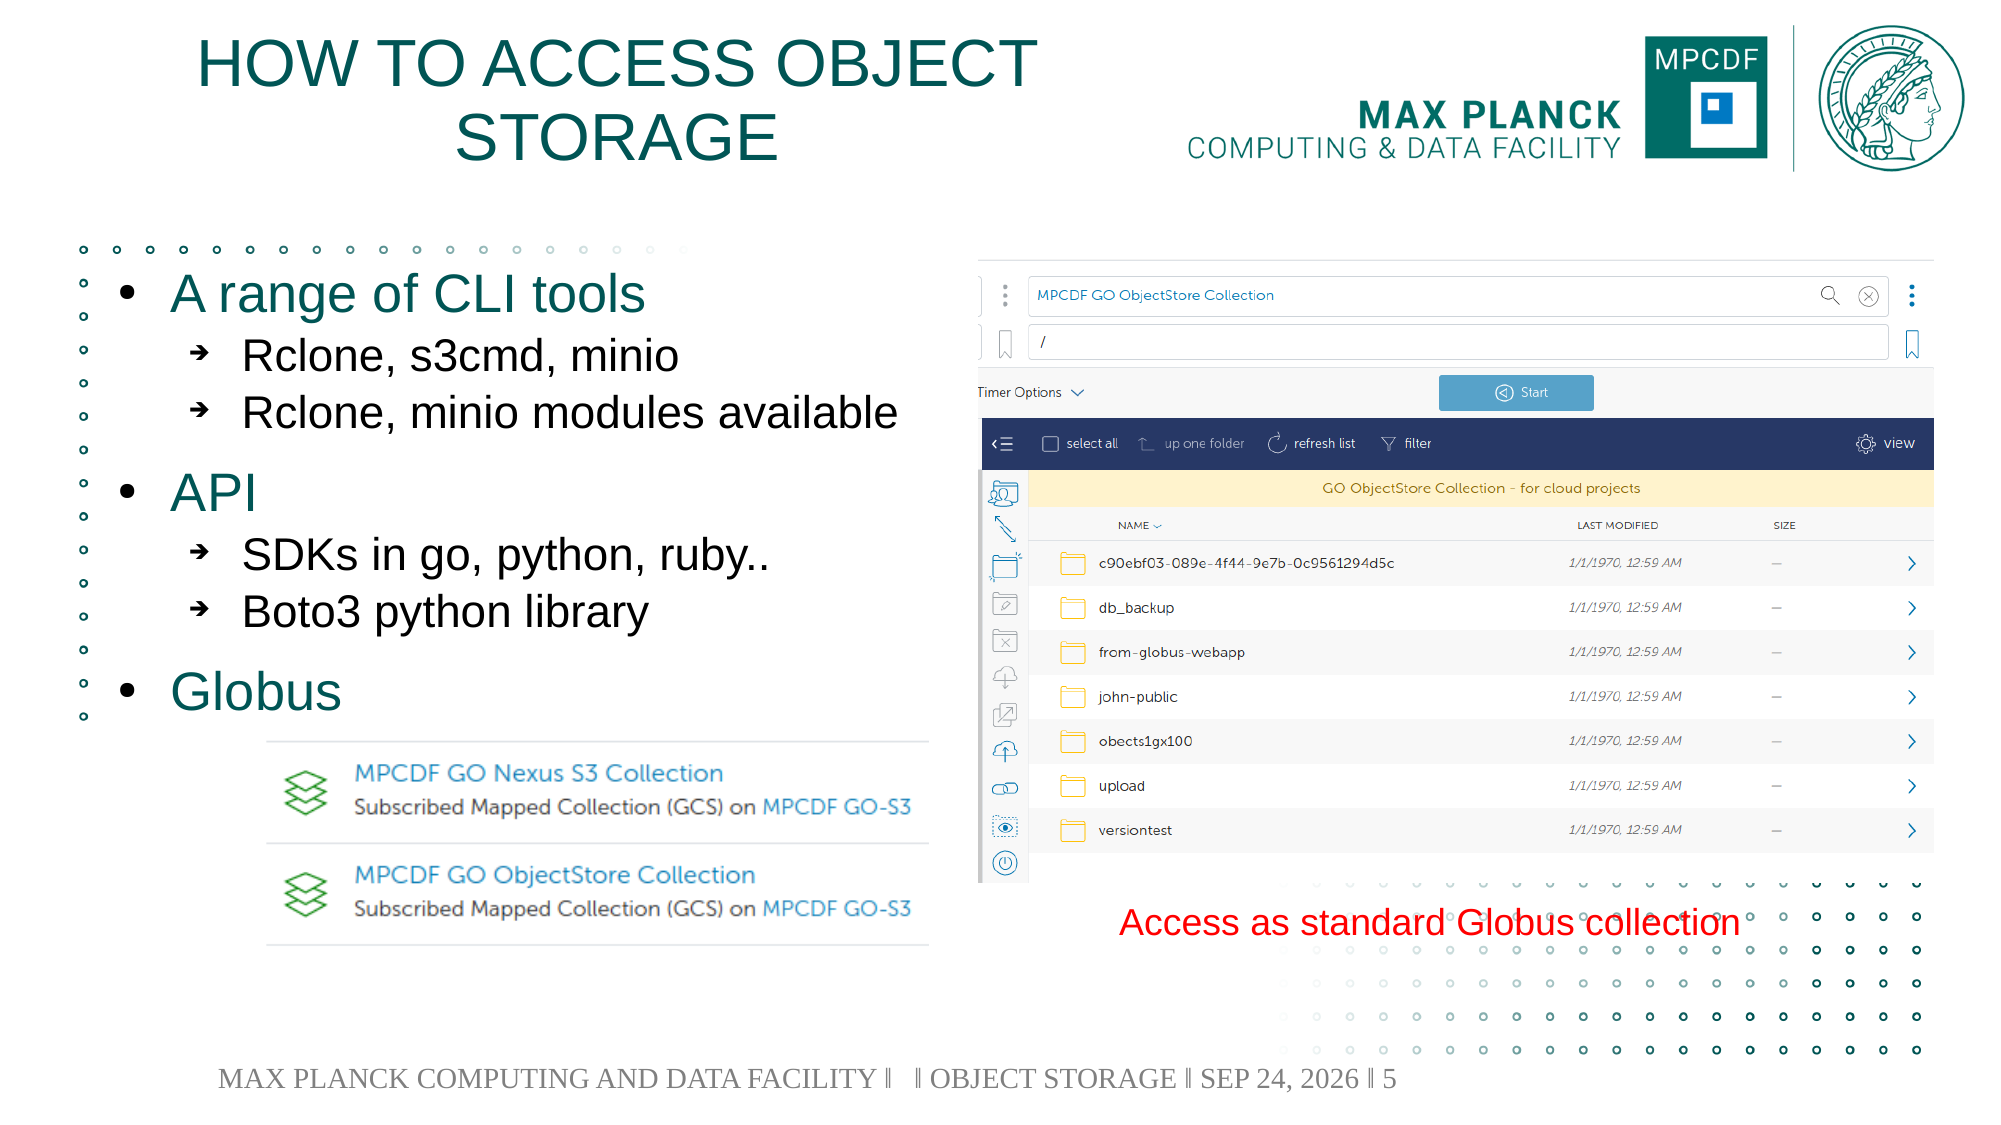

# How to access object storage
A range of CLI tools
Rclone, s3cmd, minio
Rclone, minio modules available
API
SDKs in go, python, ruby..
Boto3 python library
Globus
Access as standard Globus collection
Object Storage